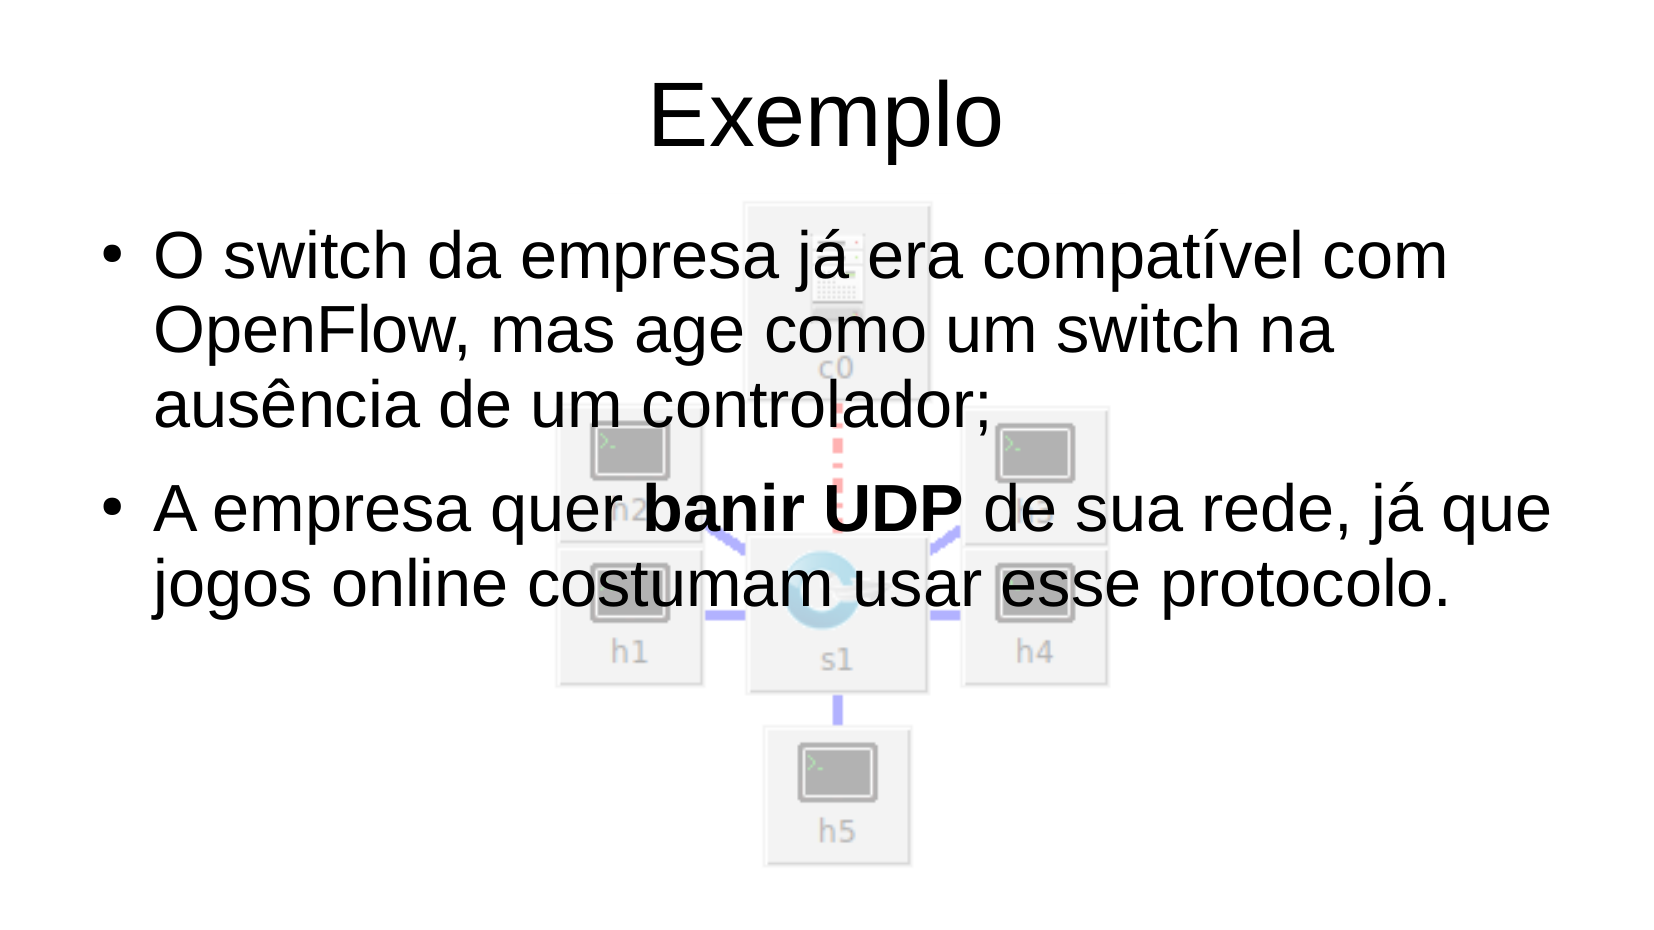

# Exemplo
O switch da empresa já era compatível com OpenFlow, mas age como um switch na ausência de um controlador;
A empresa quer banir UDP de sua rede, já que jogos online costumam usar esse protocolo.